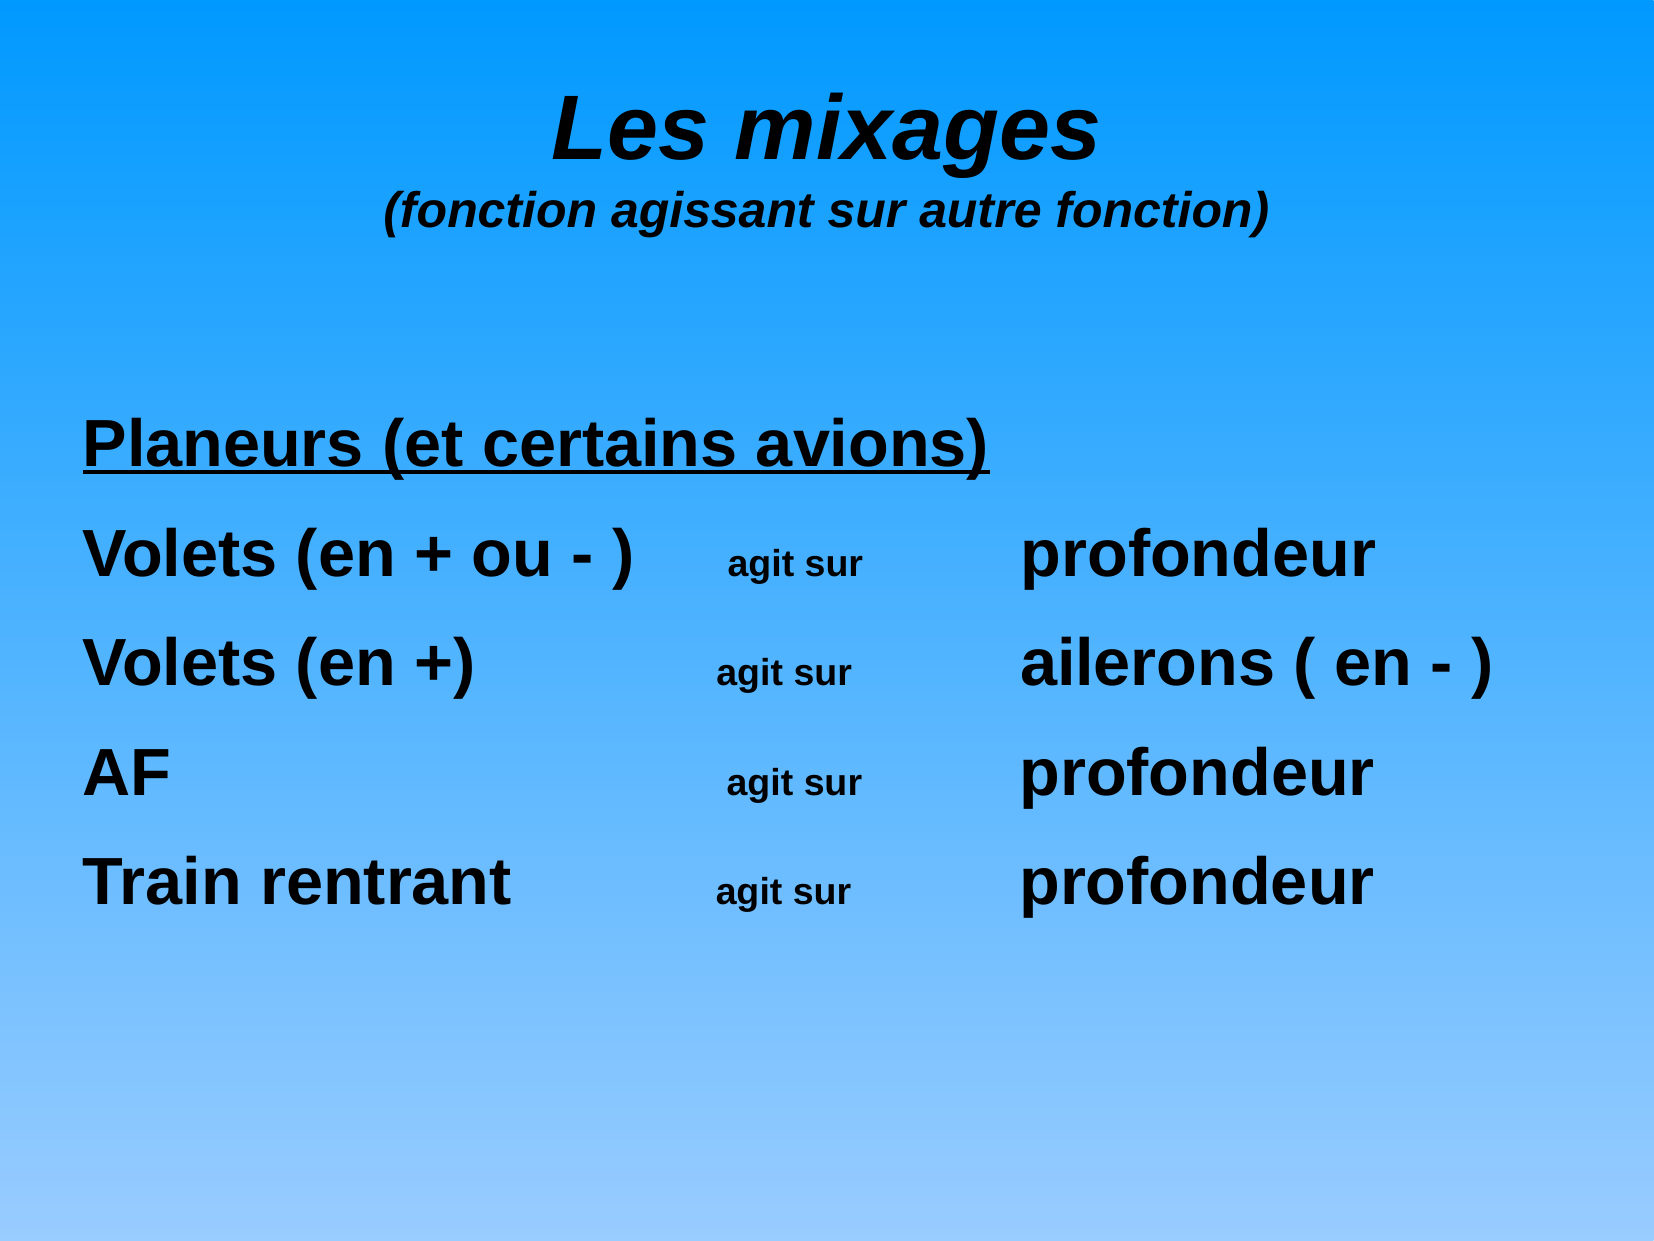

# Les mixages (fonction agissant sur autre fonction)
Planeurs (et certains avions)
Volets (en + ou - ) agit sur profondeur
Volets (en +) agit sur ailerons ( en - )
AF agit sur profondeur
Train rentrant agit sur profondeur